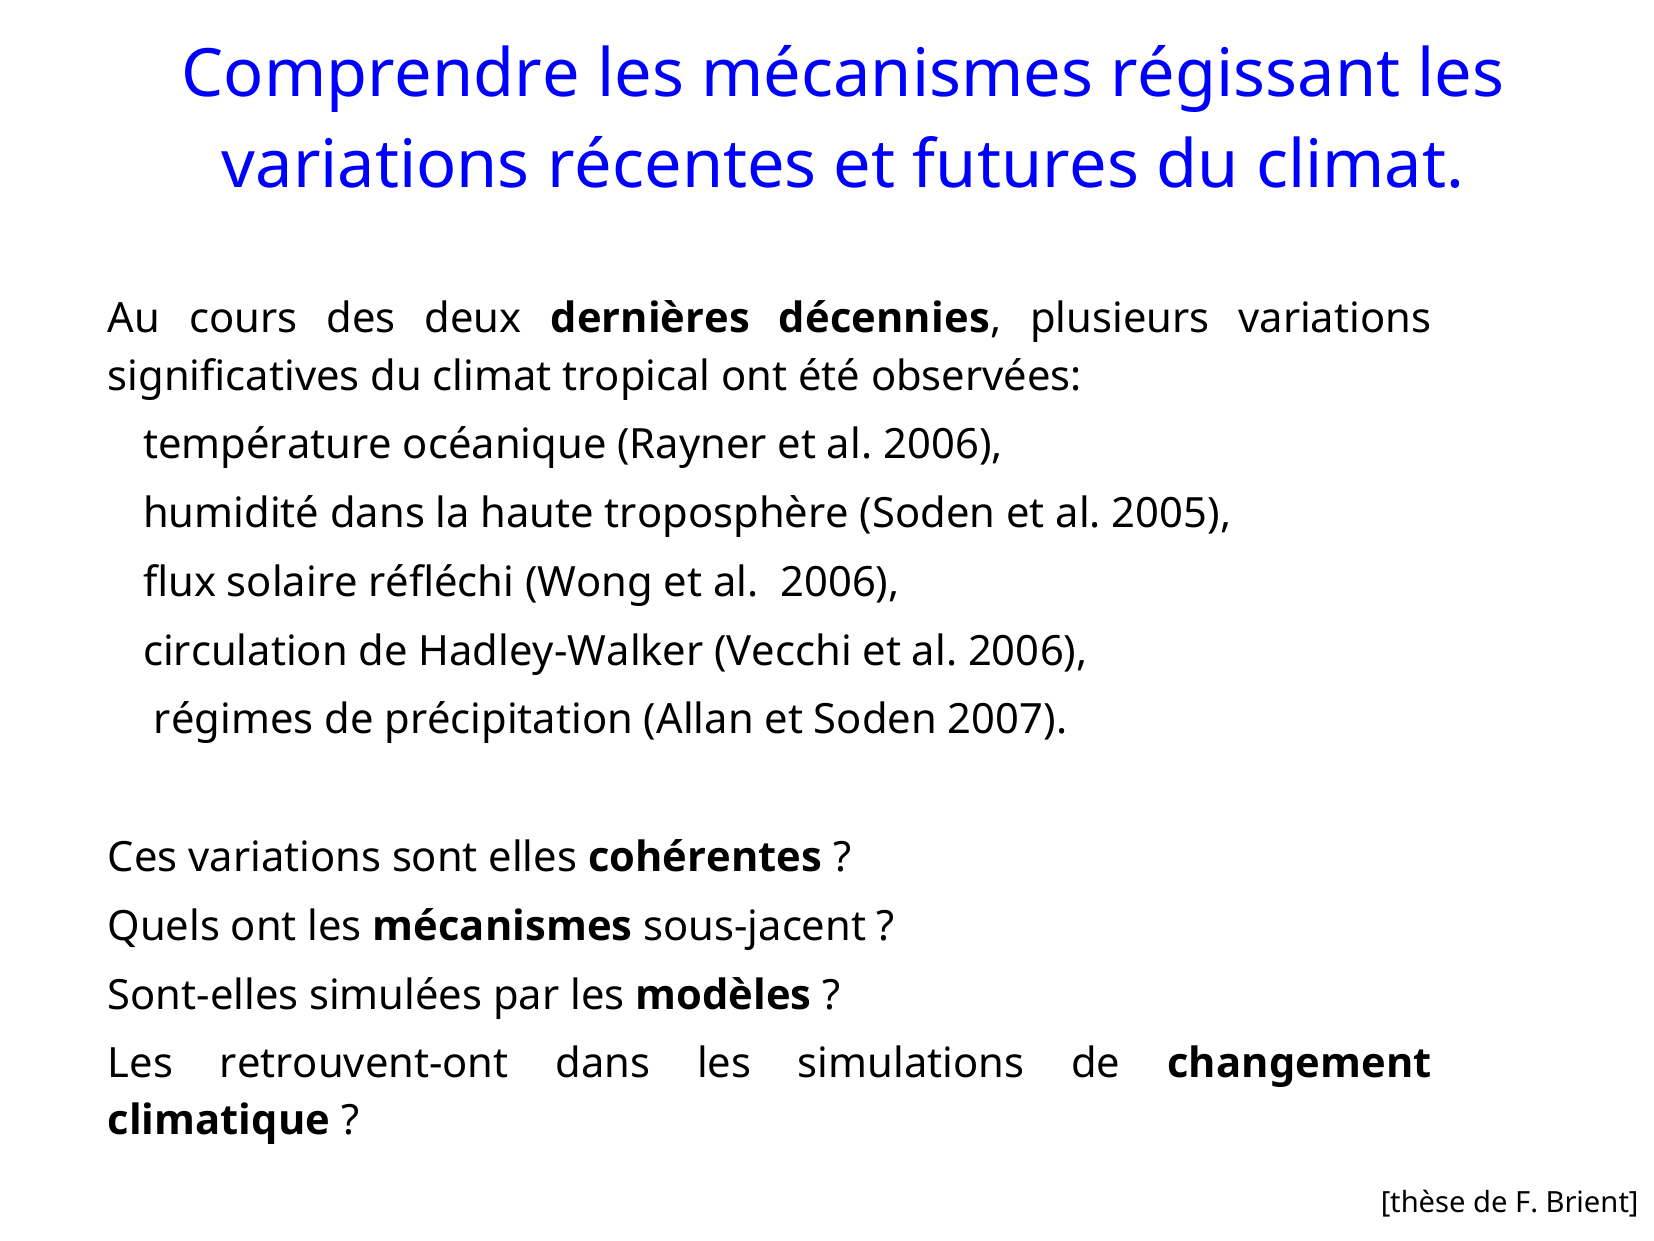

# Comprendre les mécanismes régissant les variations récentes et futures du climat.
Au cours des deux dernières décennies, plusieurs variations significatives du climat tropical ont été observées:
température océanique (Rayner et al. 2006),
humidité dans la haute troposphère (Soden et al. 2005),
flux solaire réfléchi (Wong et al. 2006),
circulation de Hadley-Walker (Vecchi et al. 2006),
 régimes de précipitation (Allan et Soden 2007).
Ces variations sont elles cohérentes ?
Quels ont les mécanismes sous-jacent ?
Sont-elles simulées par les modèles ?
Les retrouvent-ont dans les simulations de changement climatique ?
[thèse de F. Brient]